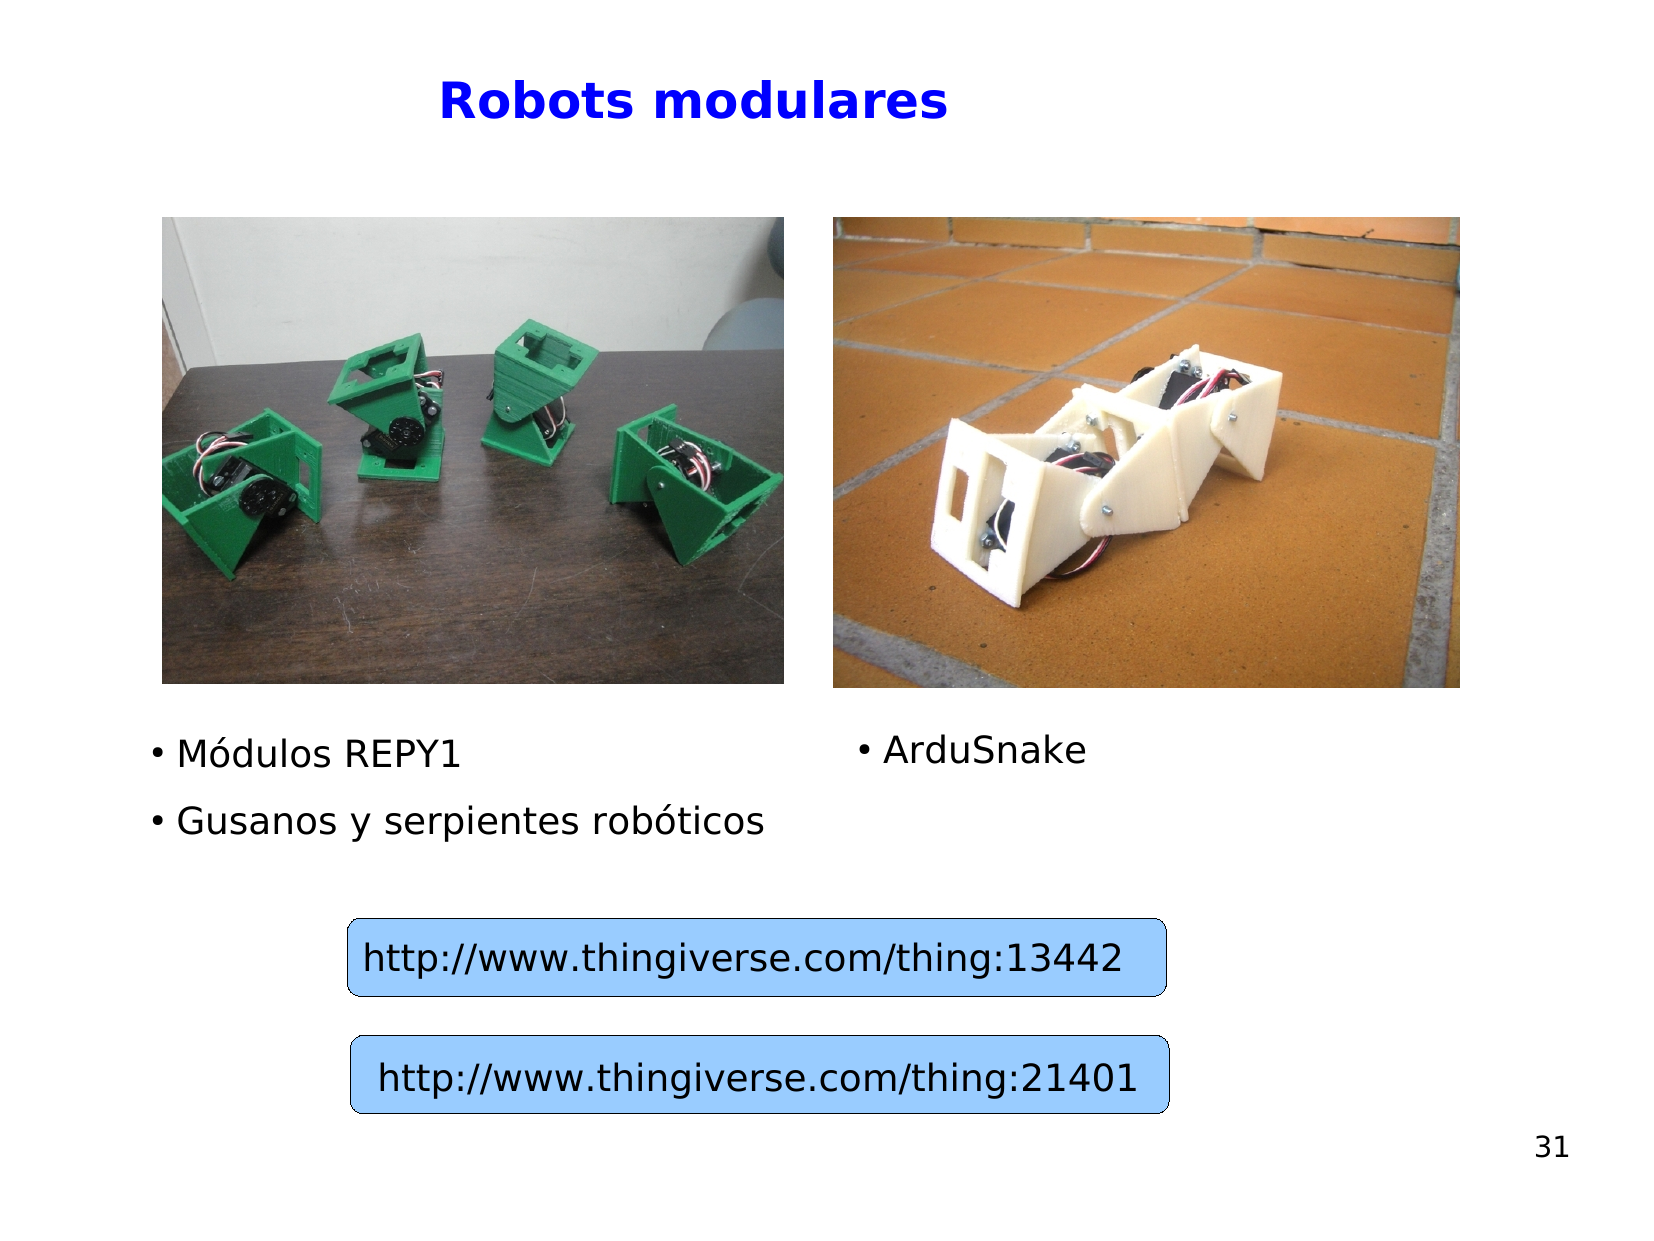

Robots modulares
 ArduSnake
 Módulos REPY1
 Gusanos y serpientes robóticos
http://www.thingiverse.com/thing:13442
http://www.thingiverse.com/thing:21401
31